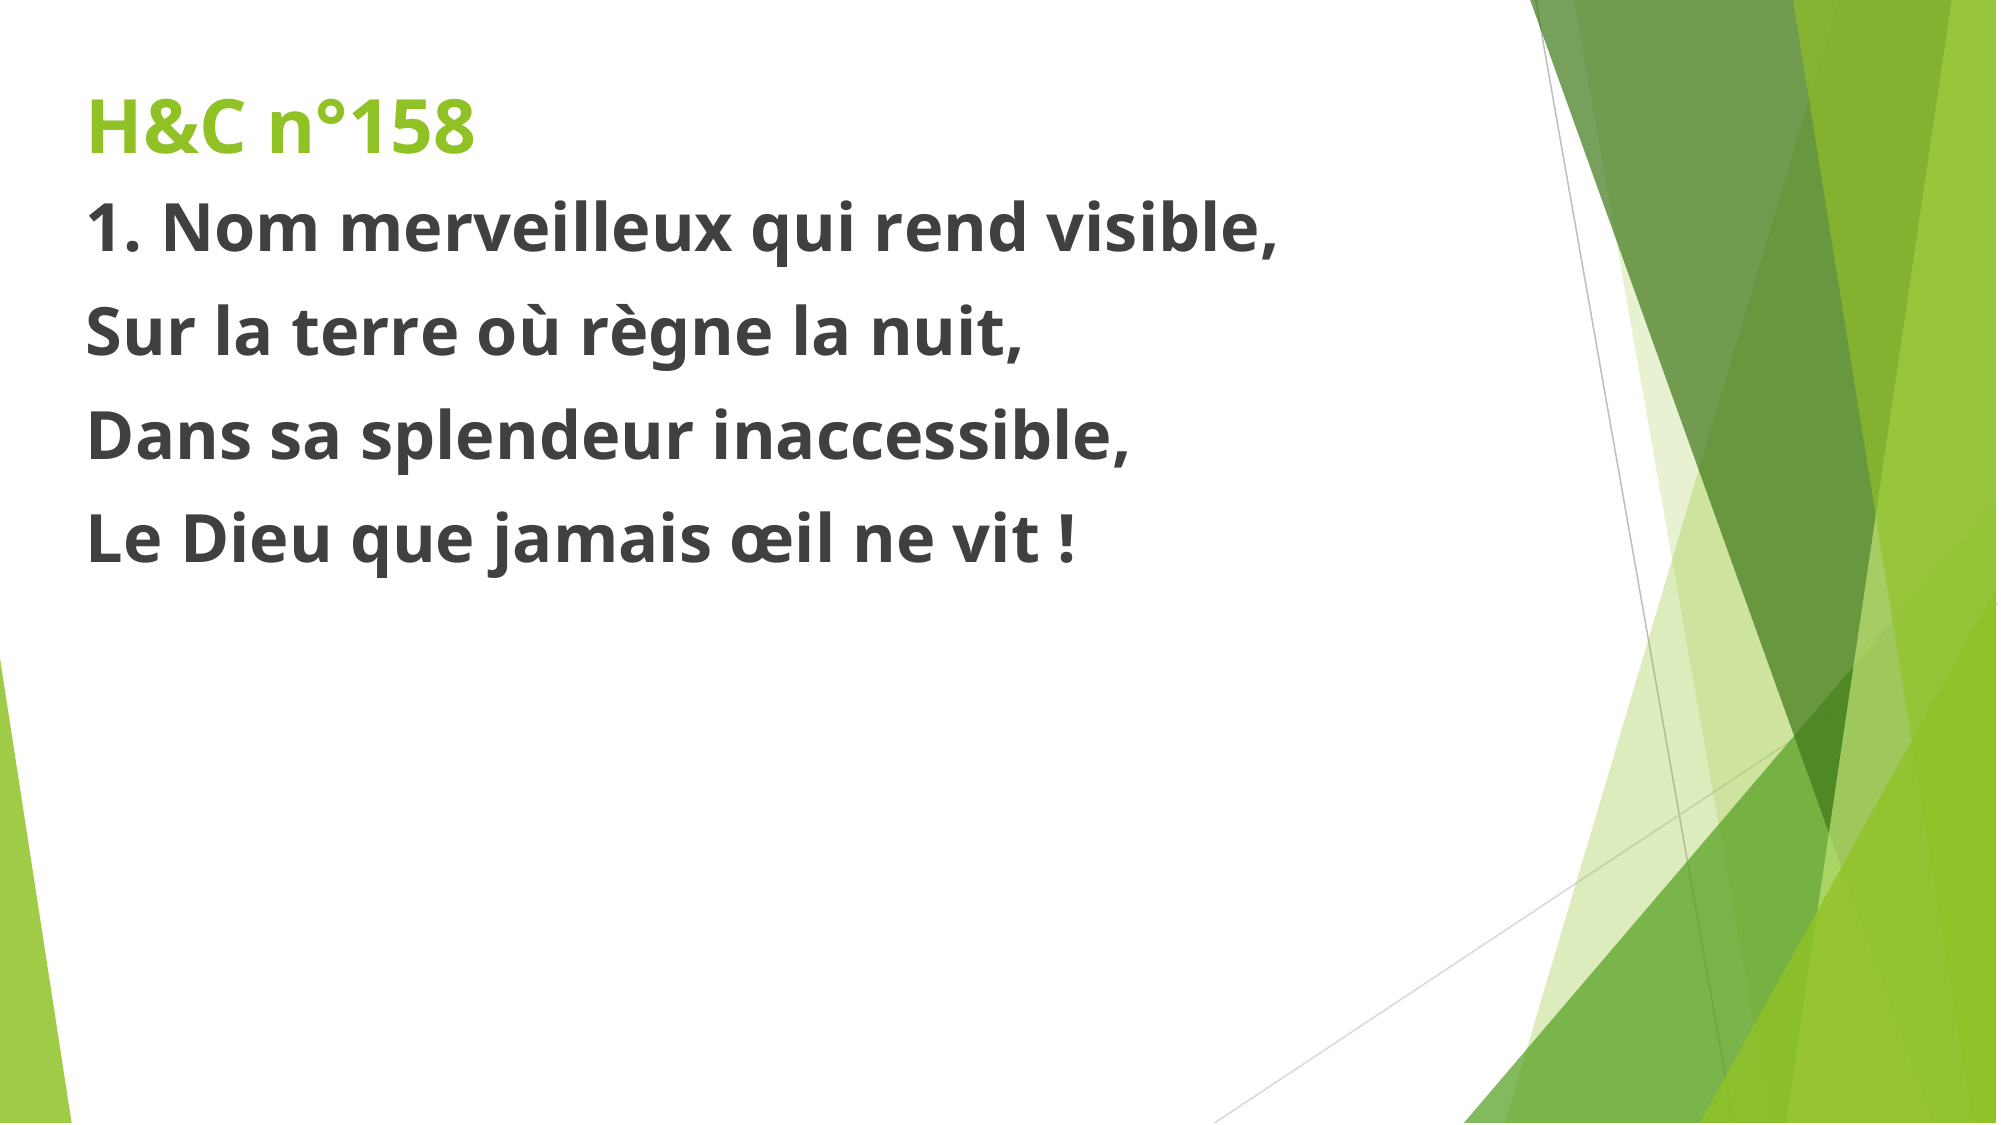

H&C n°158
1. Nom merveilleux qui rend visible,
Sur la terre où règne la nuit,
Dans sa splendeur inaccessible,
Le Dieu que jamais œil ne vit !